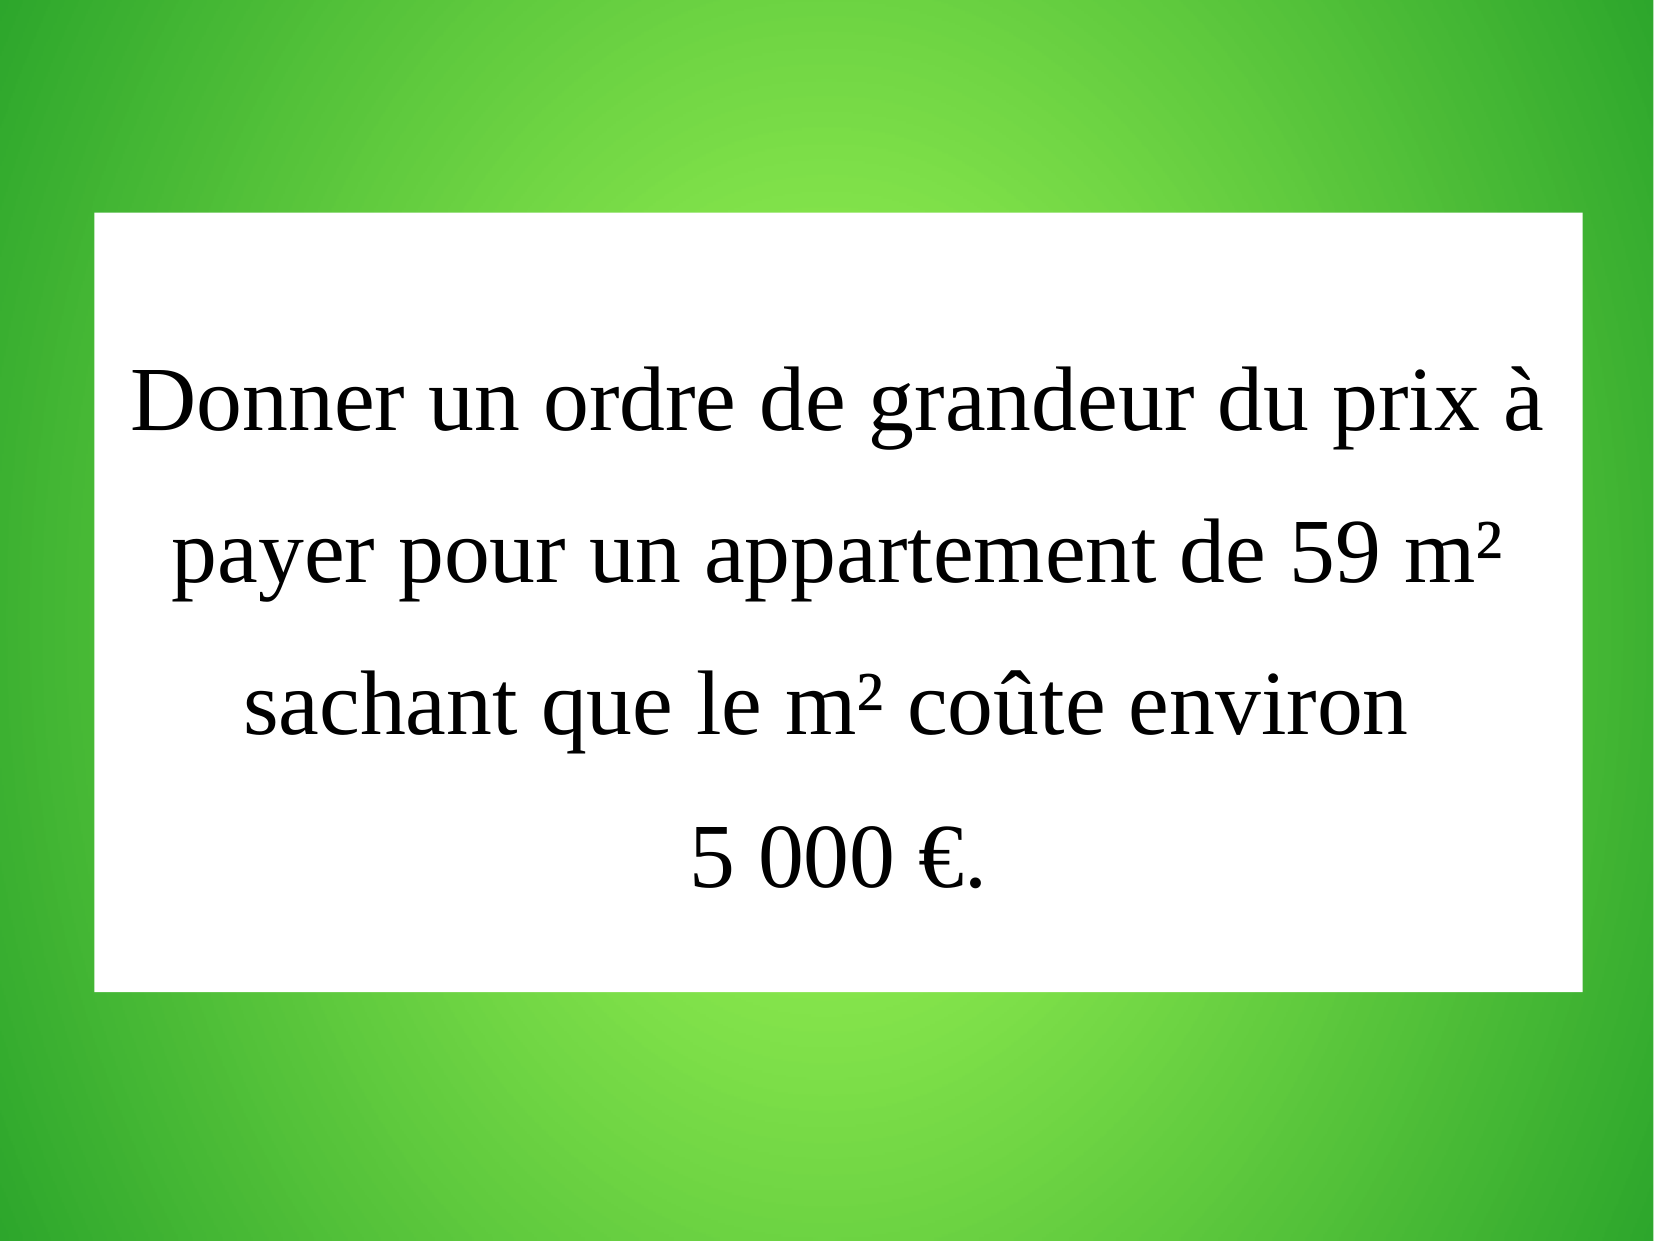

Donner un ordre de grandeur du prix à payer pour un appartement de 59 m² sachant que le m² coûte environ
5 000 €.